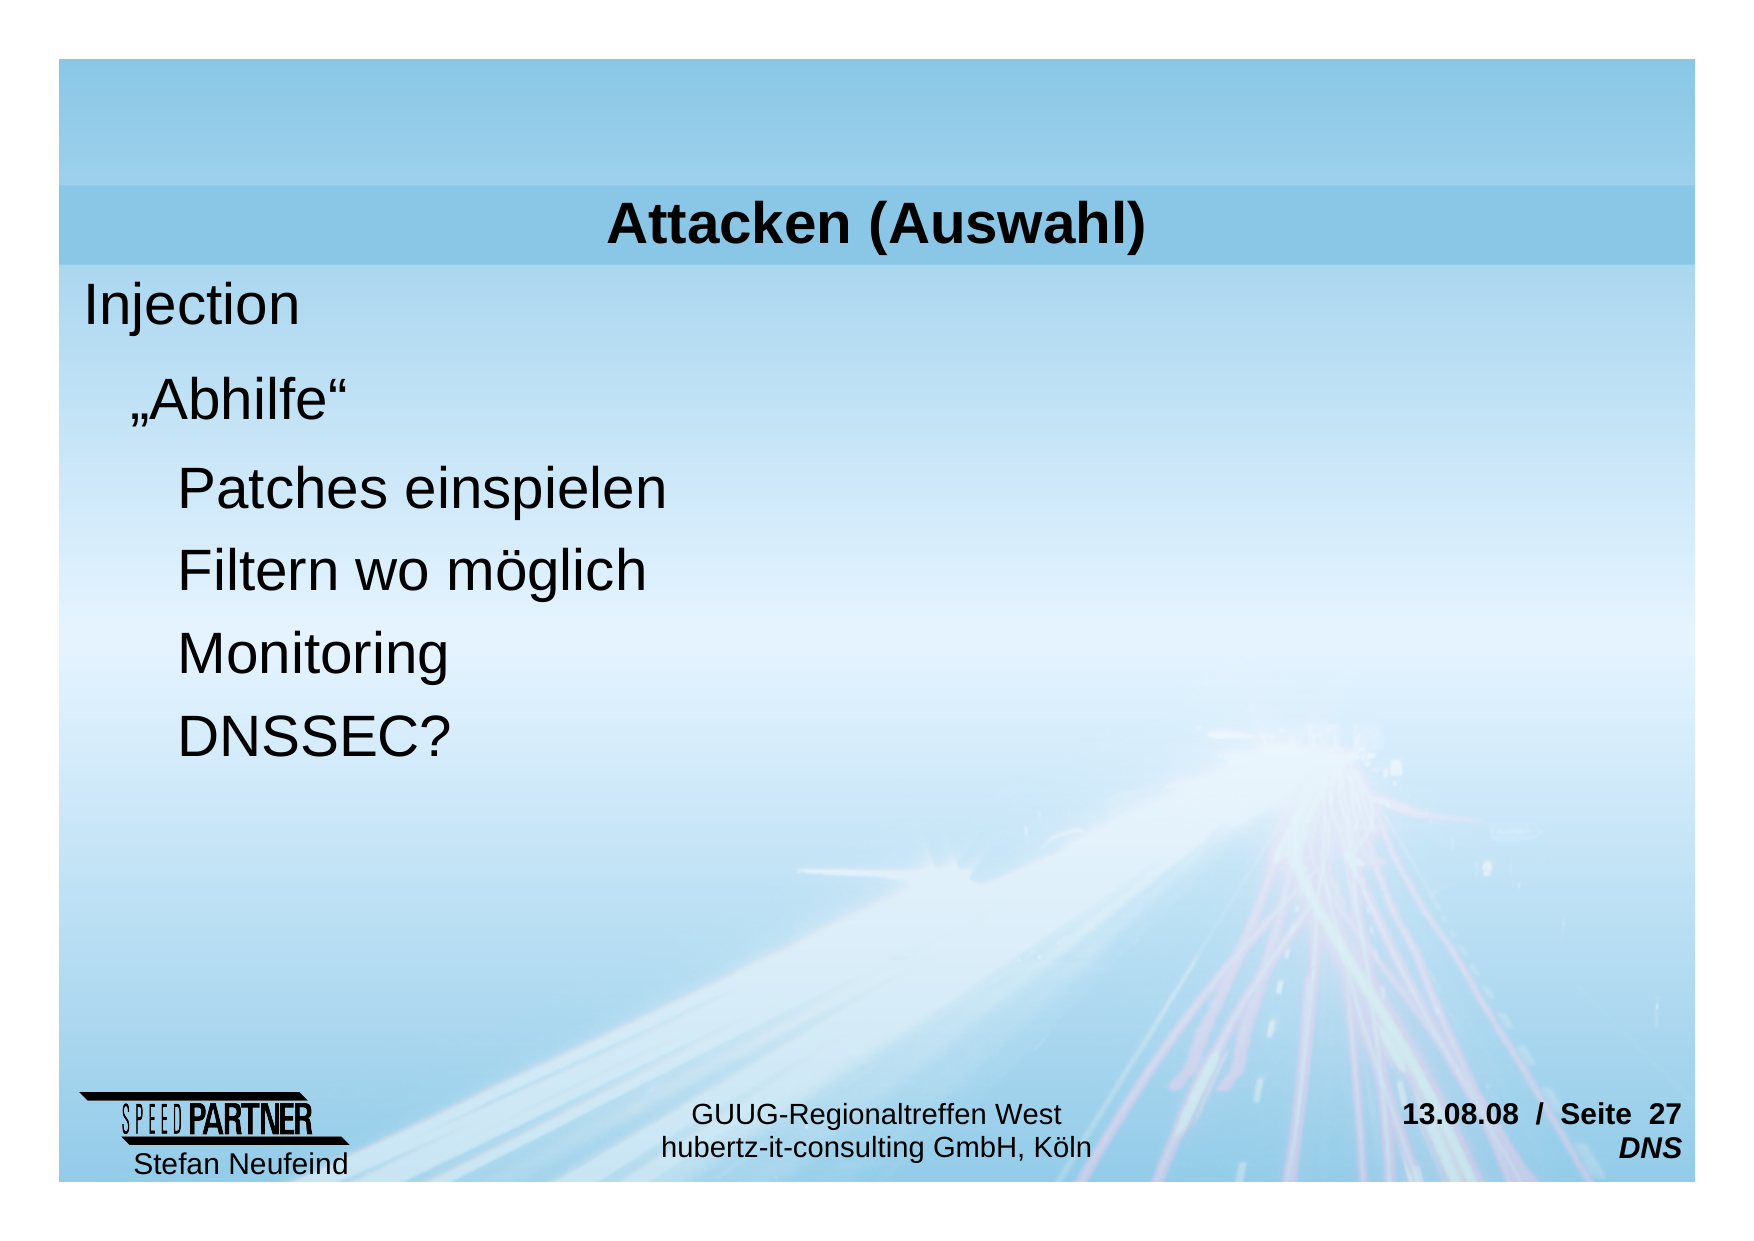

# Attacken (Auswahl)
Injection
„Abhilfe“
Patches einspielen
Filtern wo möglich
Monitoring
DNSSEC?